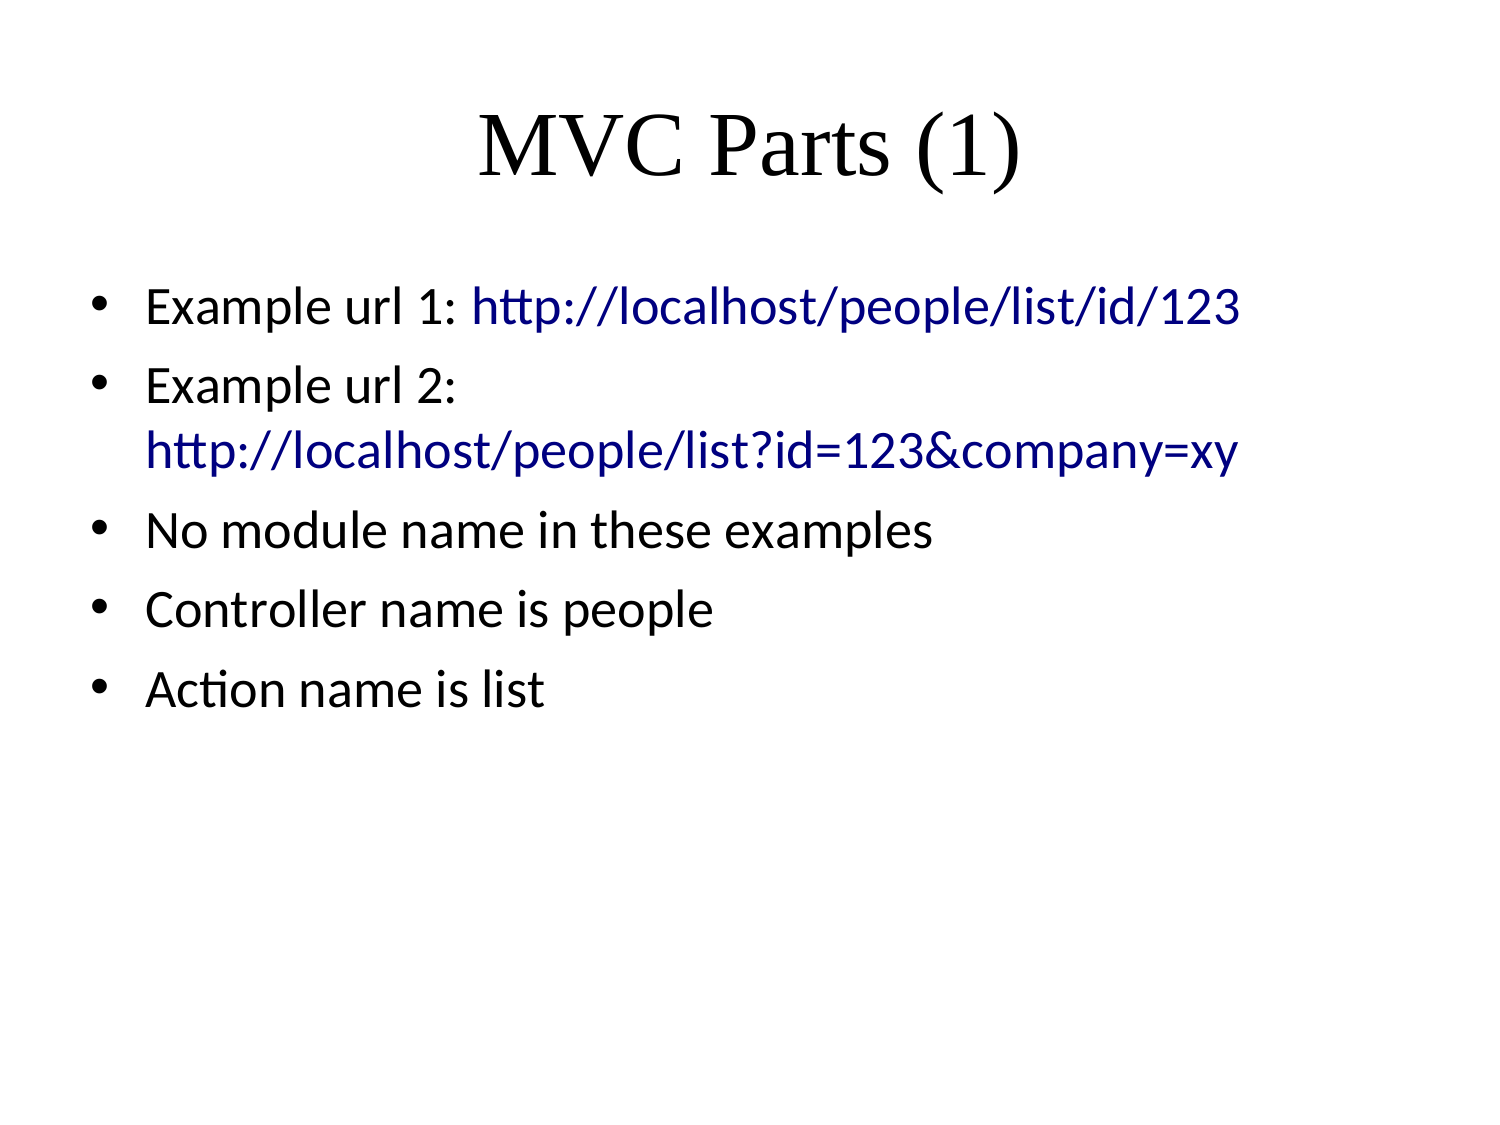

MVC Parts (1)‏
Example url 1: http://localhost/people/list/id/123
Example url 2: http://localhost/people/list?id=123&company=xy
No module name in these examples
Controller name is people
Action name is list